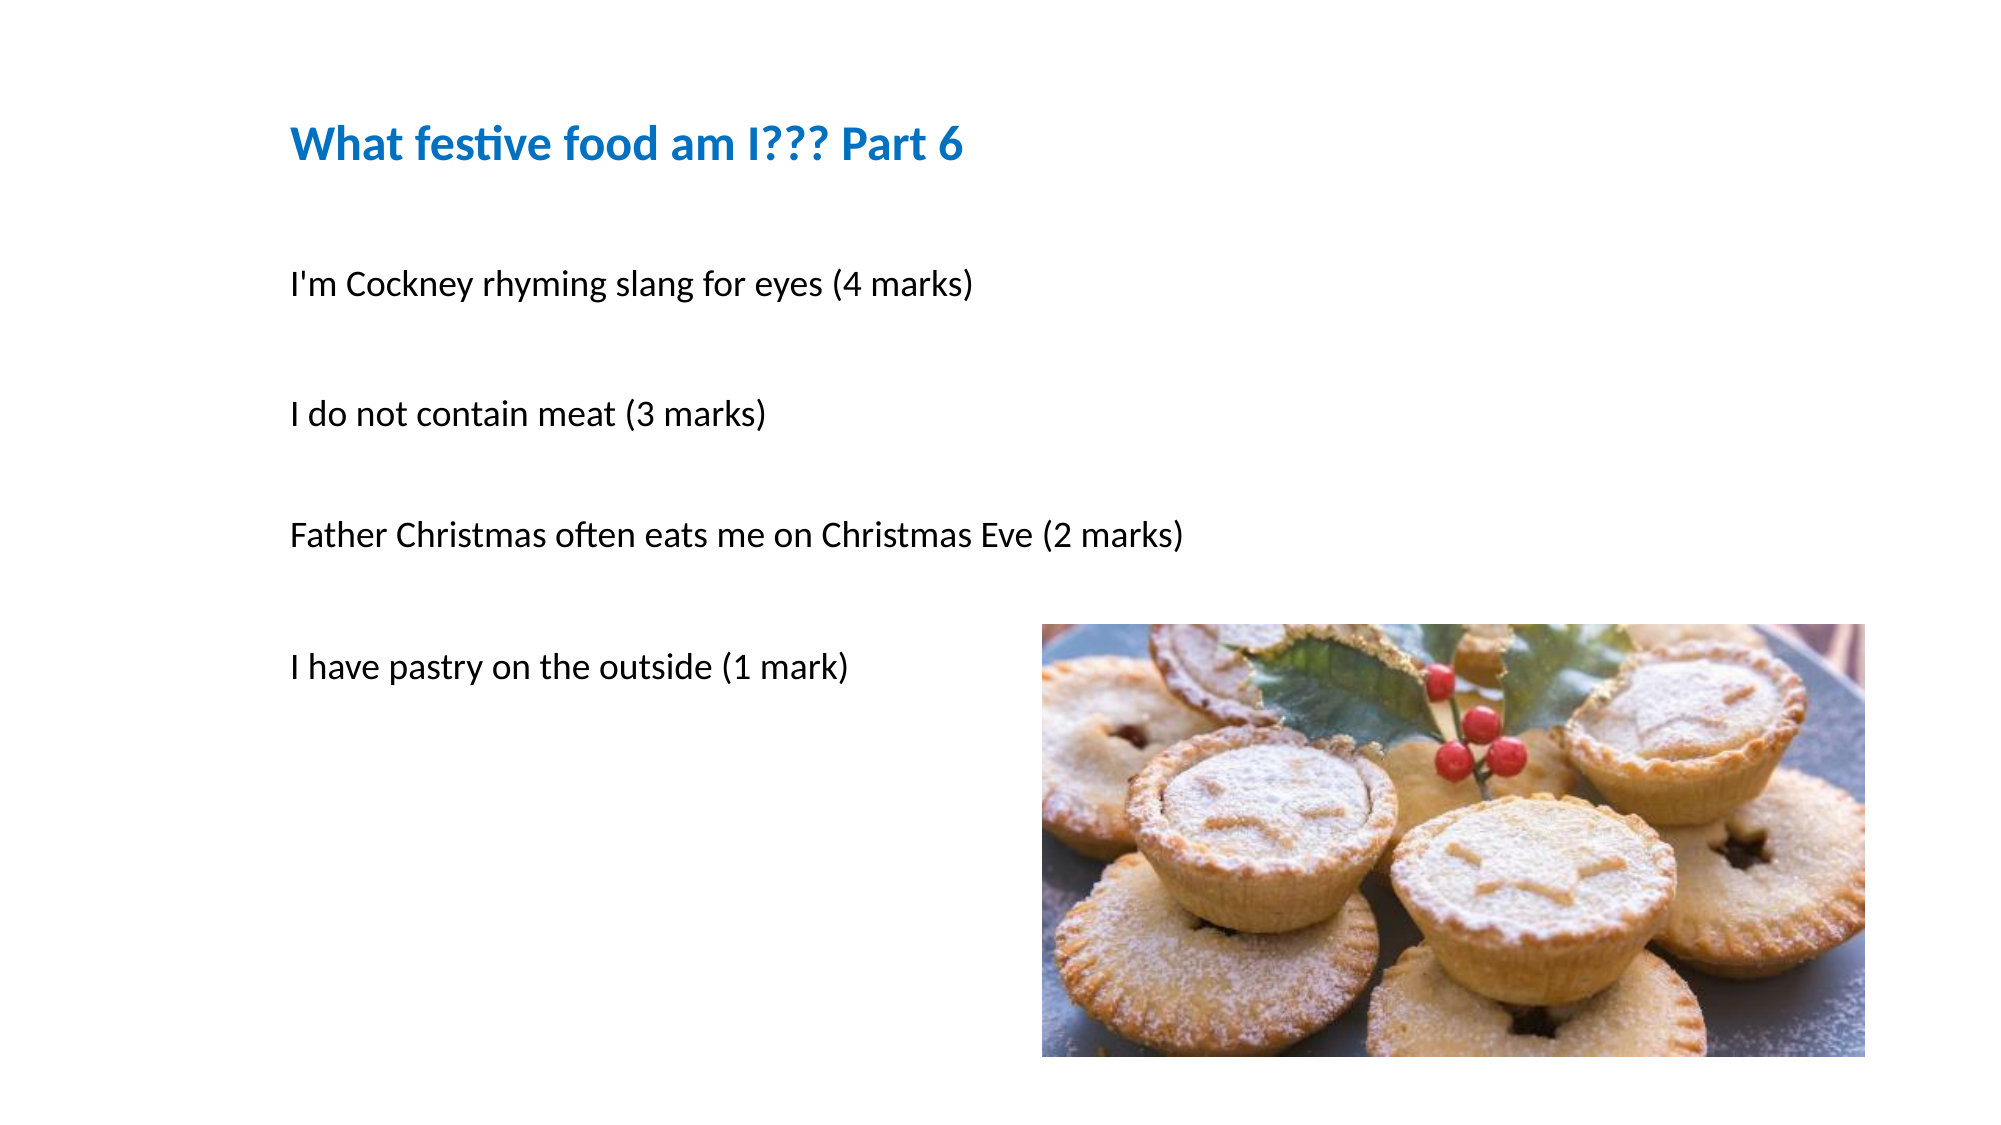

What festive food am I??? Part 6
I'm Cockney rhyming slang for eyes (4 marks)
I do not contain meat (3 marks)
Father Christmas often eats me on Christmas Eve (2 marks)
I have pastry on the outside (1 mark)